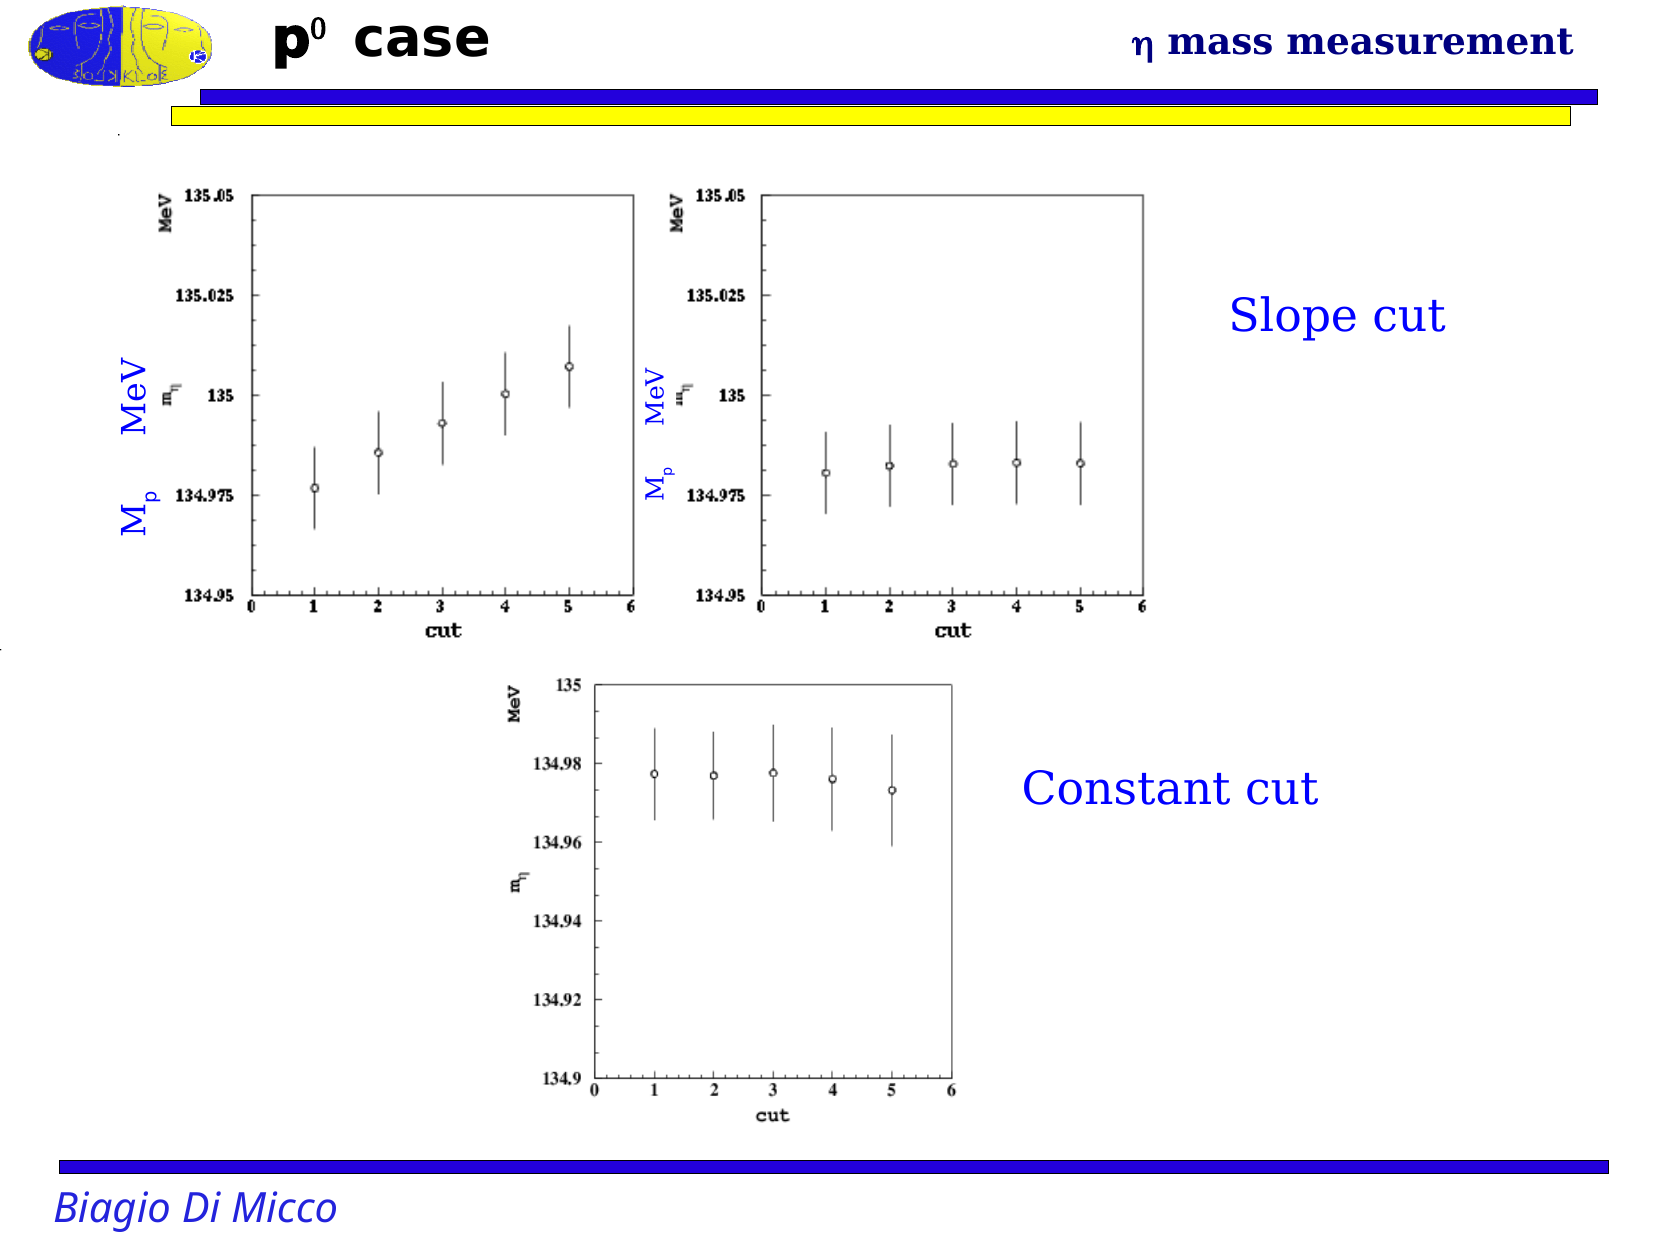

p0 case
Slope cut
Mp MeV
Mp MeV
Constant cut
Mp MeV